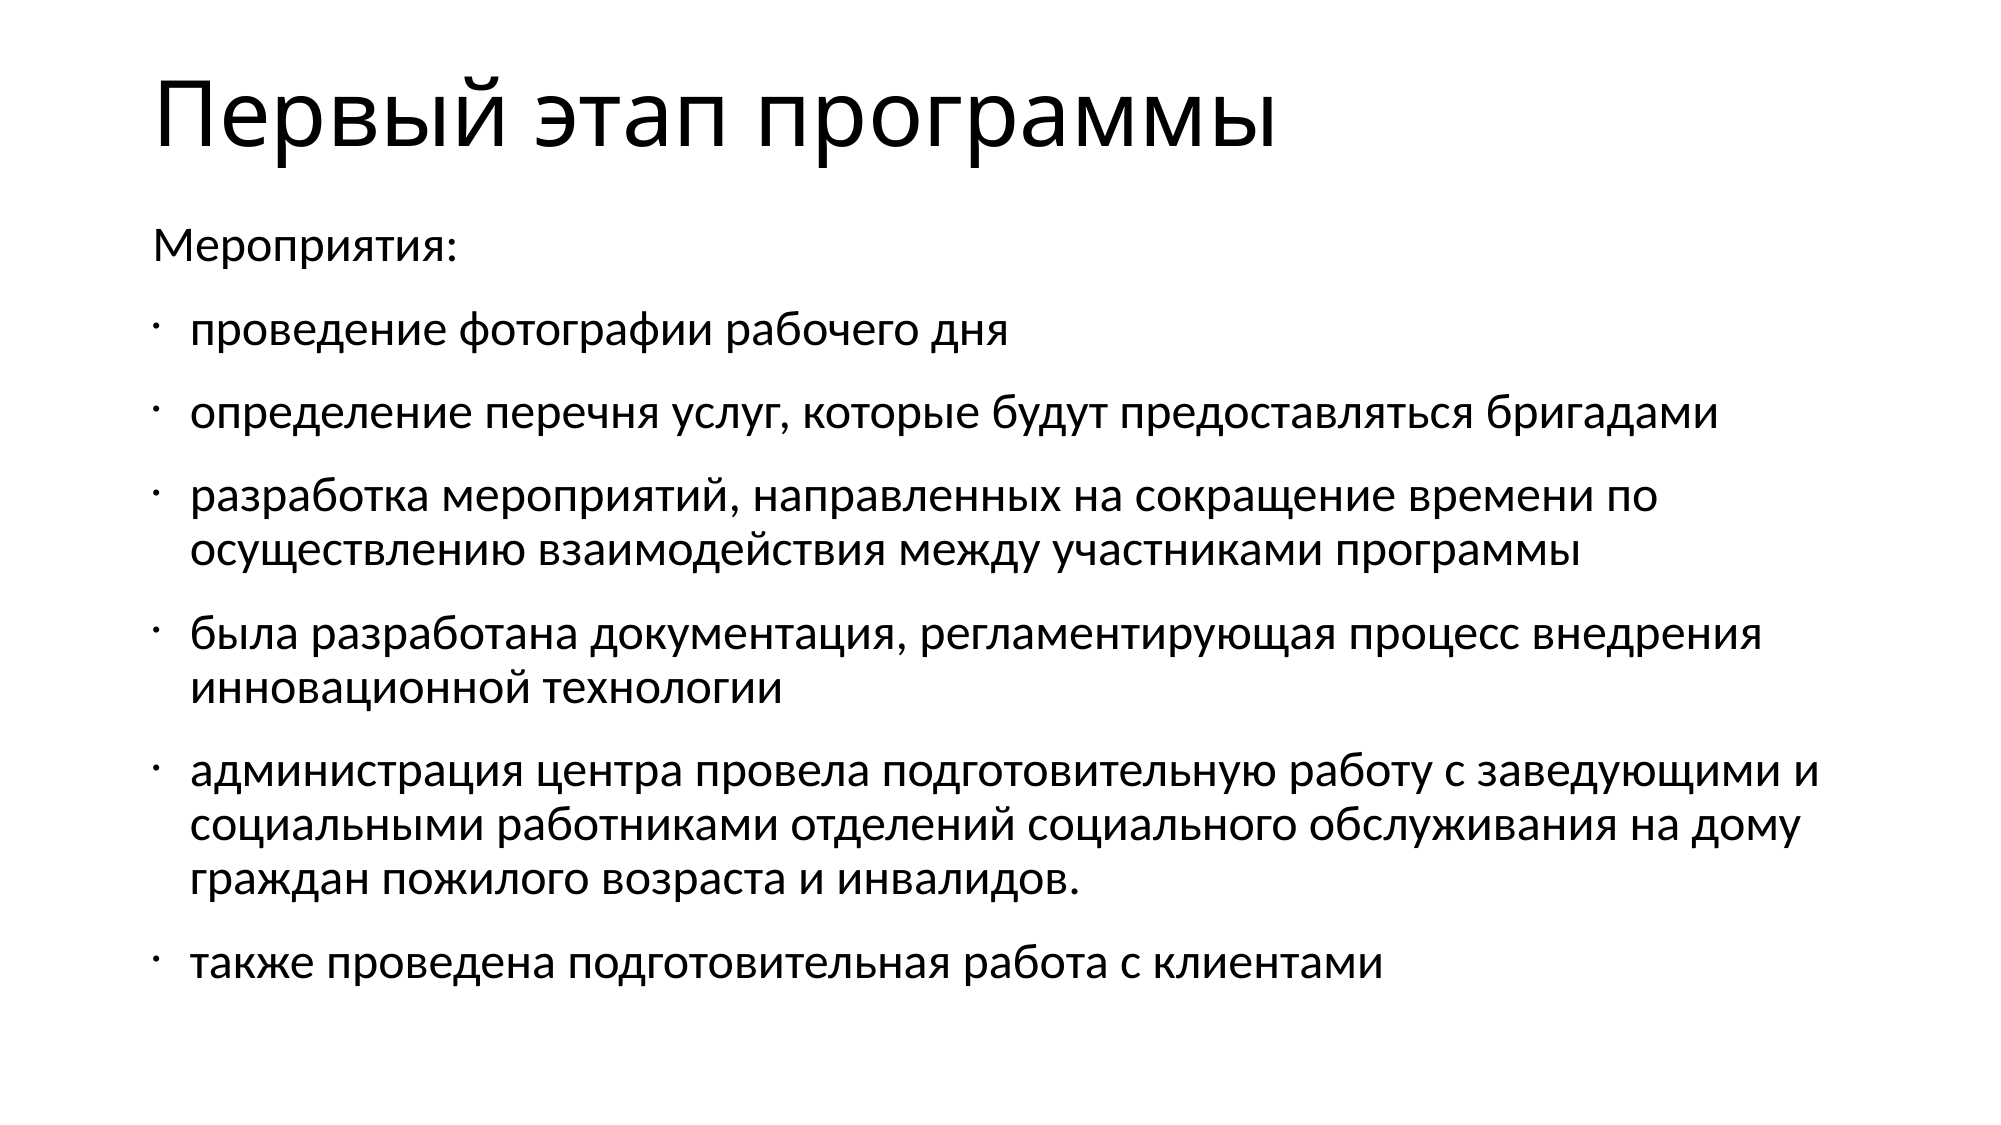

# Первый этап программы
Мероприятия:
проведение фотографии рабочего дня
определение перечня услуг, которые будут предоставляться бригадами
разработка мероприятий, направленных на сокращение времени по осуществлению взаимодействия между участниками программы
была разработана документация, регламентирующая процесс внедрения инновационной технологии
администрация центра провела подготовительную работу с заведующими и социальными работниками отделений социального обслуживания на дому граждан пожилого возраста и инвалидов.
также проведена подготовительная работа с клиентами